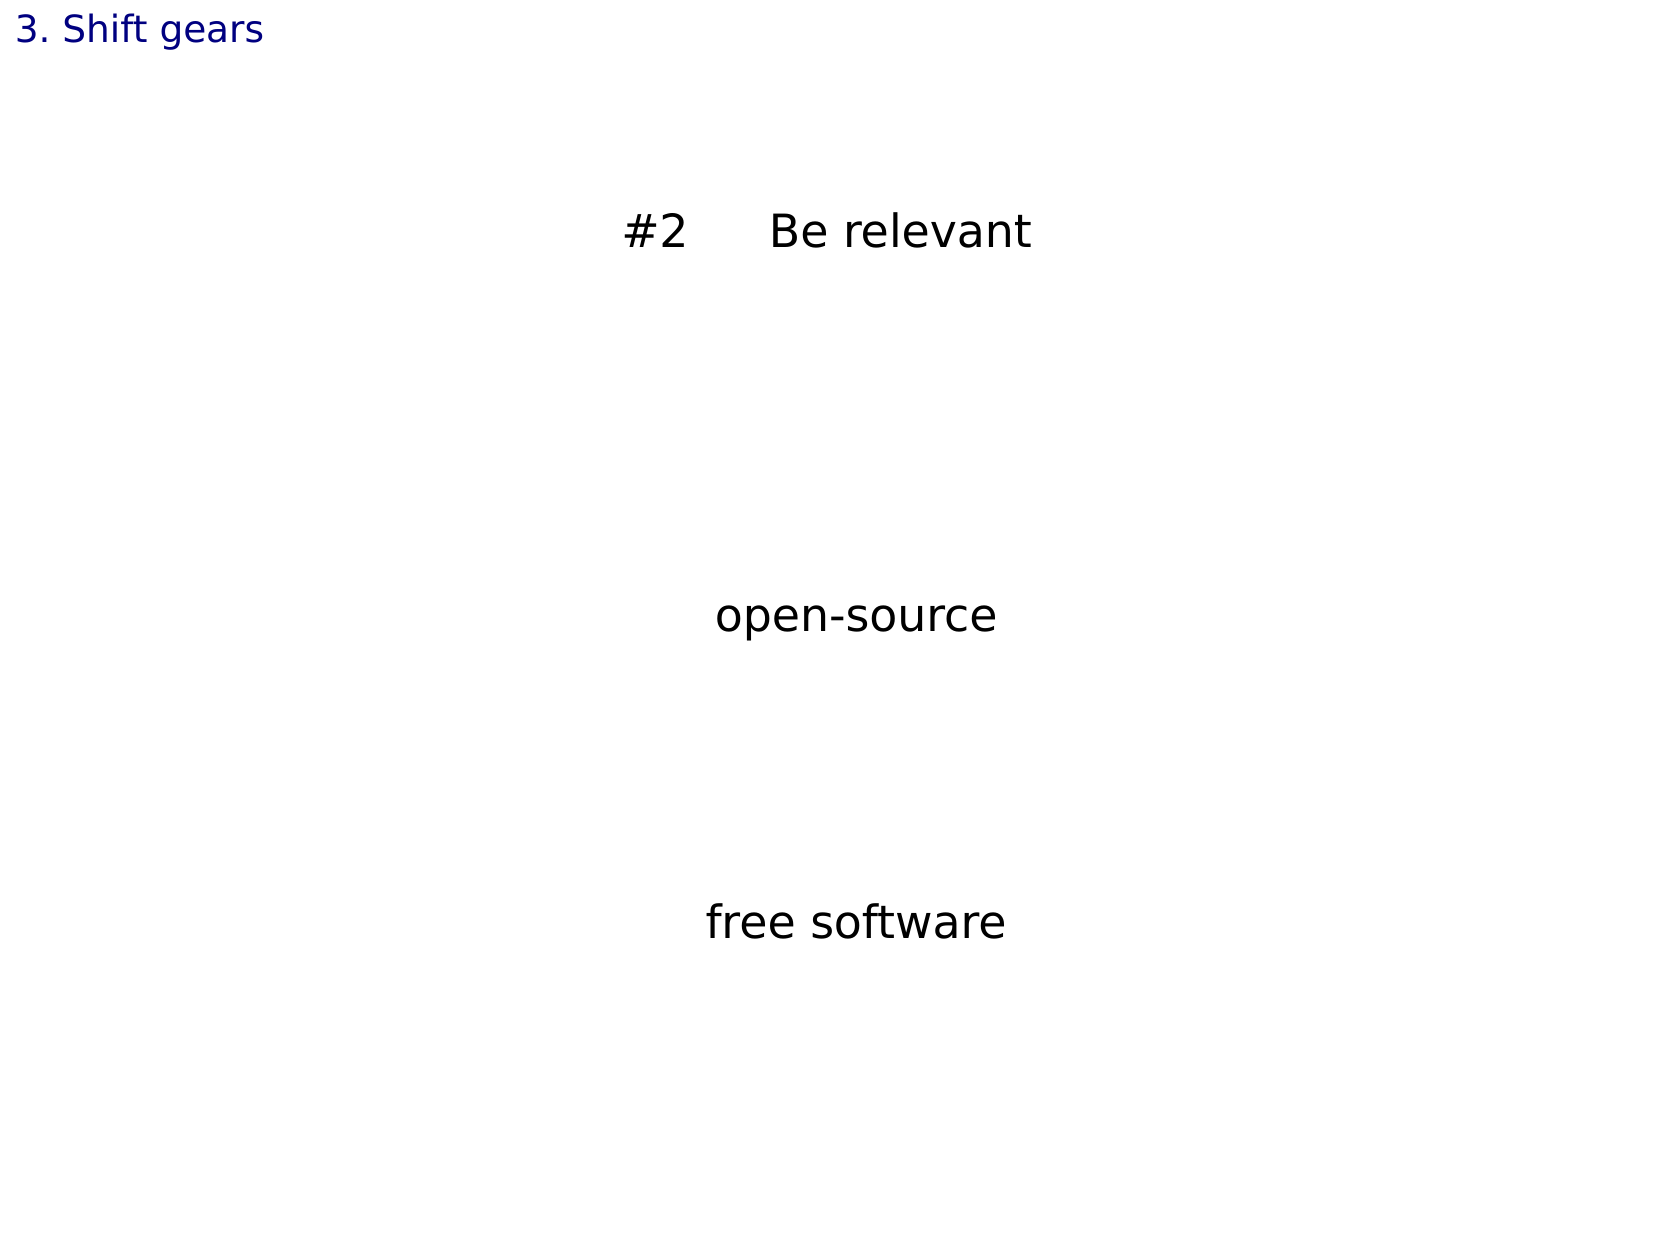

3. Shift gears
#2		Be relevant
open-source
free software